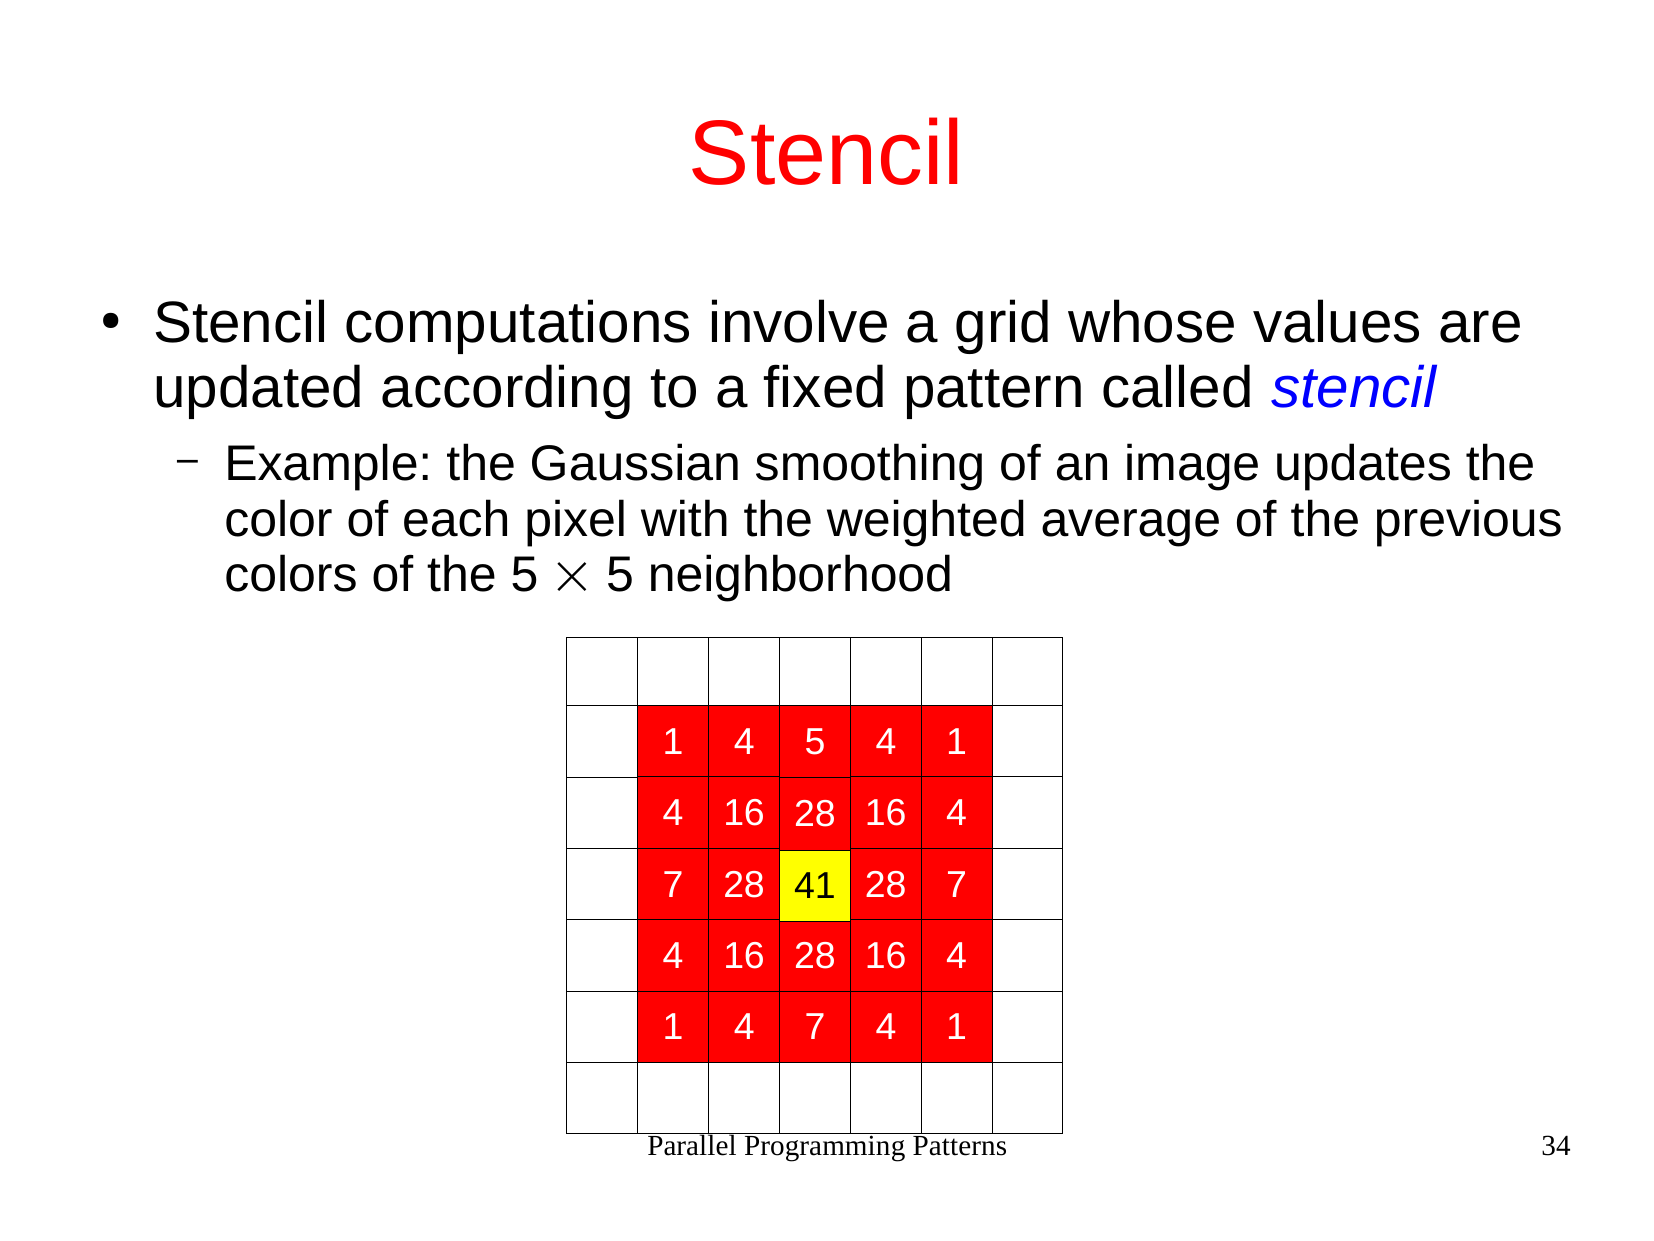

# Stencil
Stencil computations involve a grid whose values are updated according to a fixed pattern called stencil
Example: the Gaussian smoothing of an image updates the color of each pixel with the weighted average of the previous colors of the 5 ´ 5 neighborhood
1
4
5
4
1
4
16
28
16
4
7
28
28
7
41
4
16
28
16
4
1
4
7
4
1
Parallel Programming Patterns
34